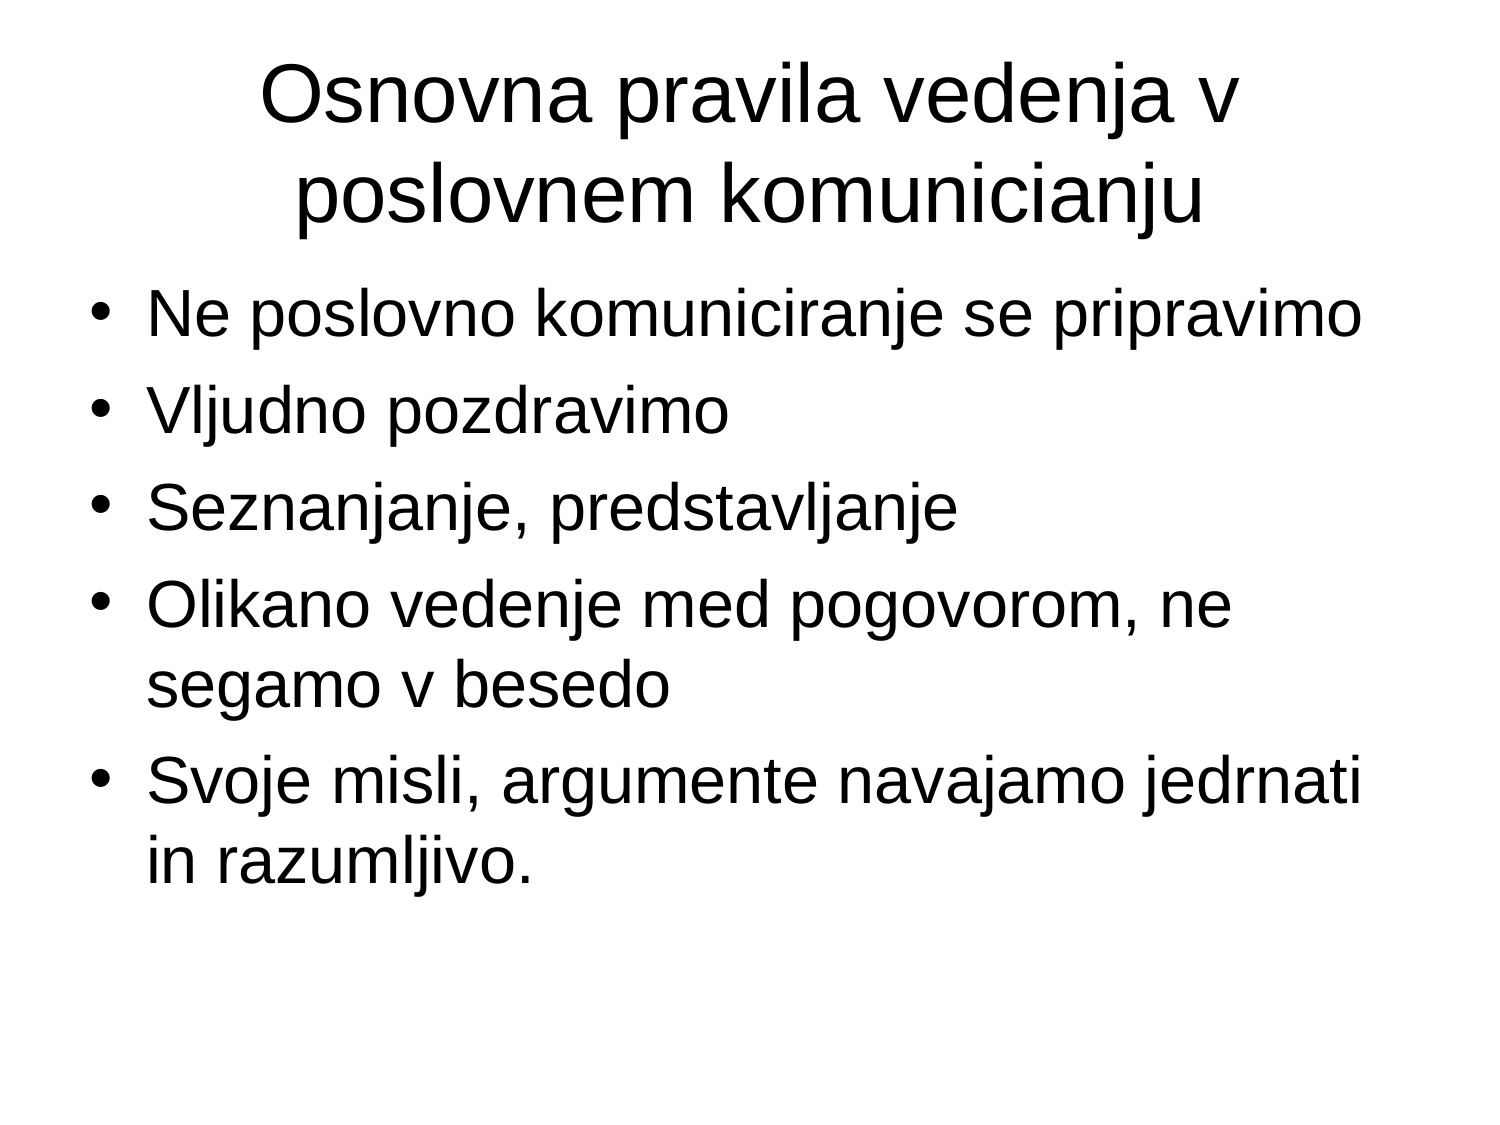

# Osnovna pravila vedenja v poslovnem komunicianju
Ne poslovno komuniciranje se pripravimo
Vljudno pozdravimo
Seznanjanje, predstavljanje
Olikano vedenje med pogovorom, ne segamo v besedo
Svoje misli, argumente navajamo jedrnati in razumljivo.